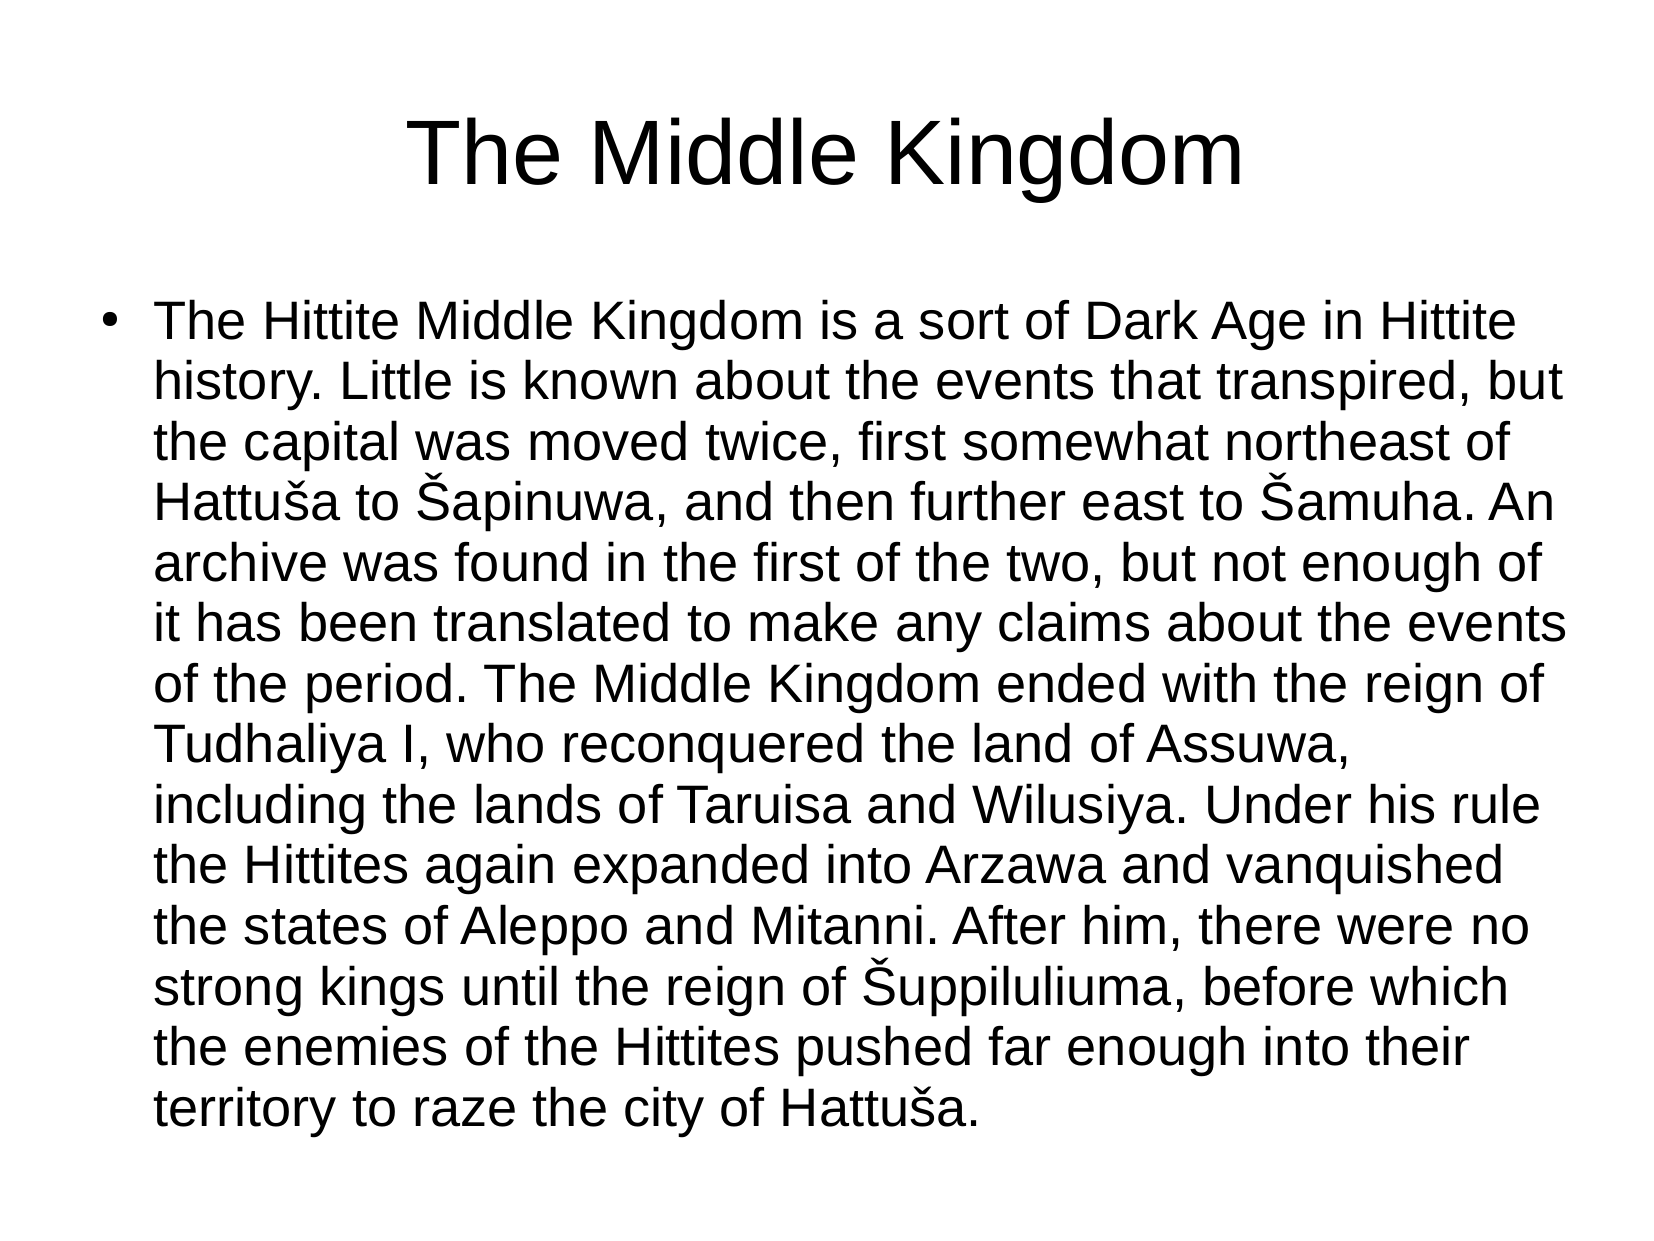

# The Middle Kingdom
The Hittite Middle Kingdom is a sort of Dark Age in Hittite history. Little is known about the events that transpired, but the capital was moved twice, first somewhat northeast of Hattuša to Šapinuwa, and then further east to Šamuha. An archive was found in the first of the two, but not enough of it has been translated to make any claims about the events of the period. The Middle Kingdom ended with the reign of Tudhaliya I, who reconquered the land of Assuwa, including the lands of Taruisa and Wilusiya. Under his rule the Hittites again expanded into Arzawa and vanquished the states of Aleppo and Mitanni. After him, there were no strong kings until the reign of Šuppiluliuma, before which the enemies of the Hittites pushed far enough into their territory to raze the city of Hattuša.